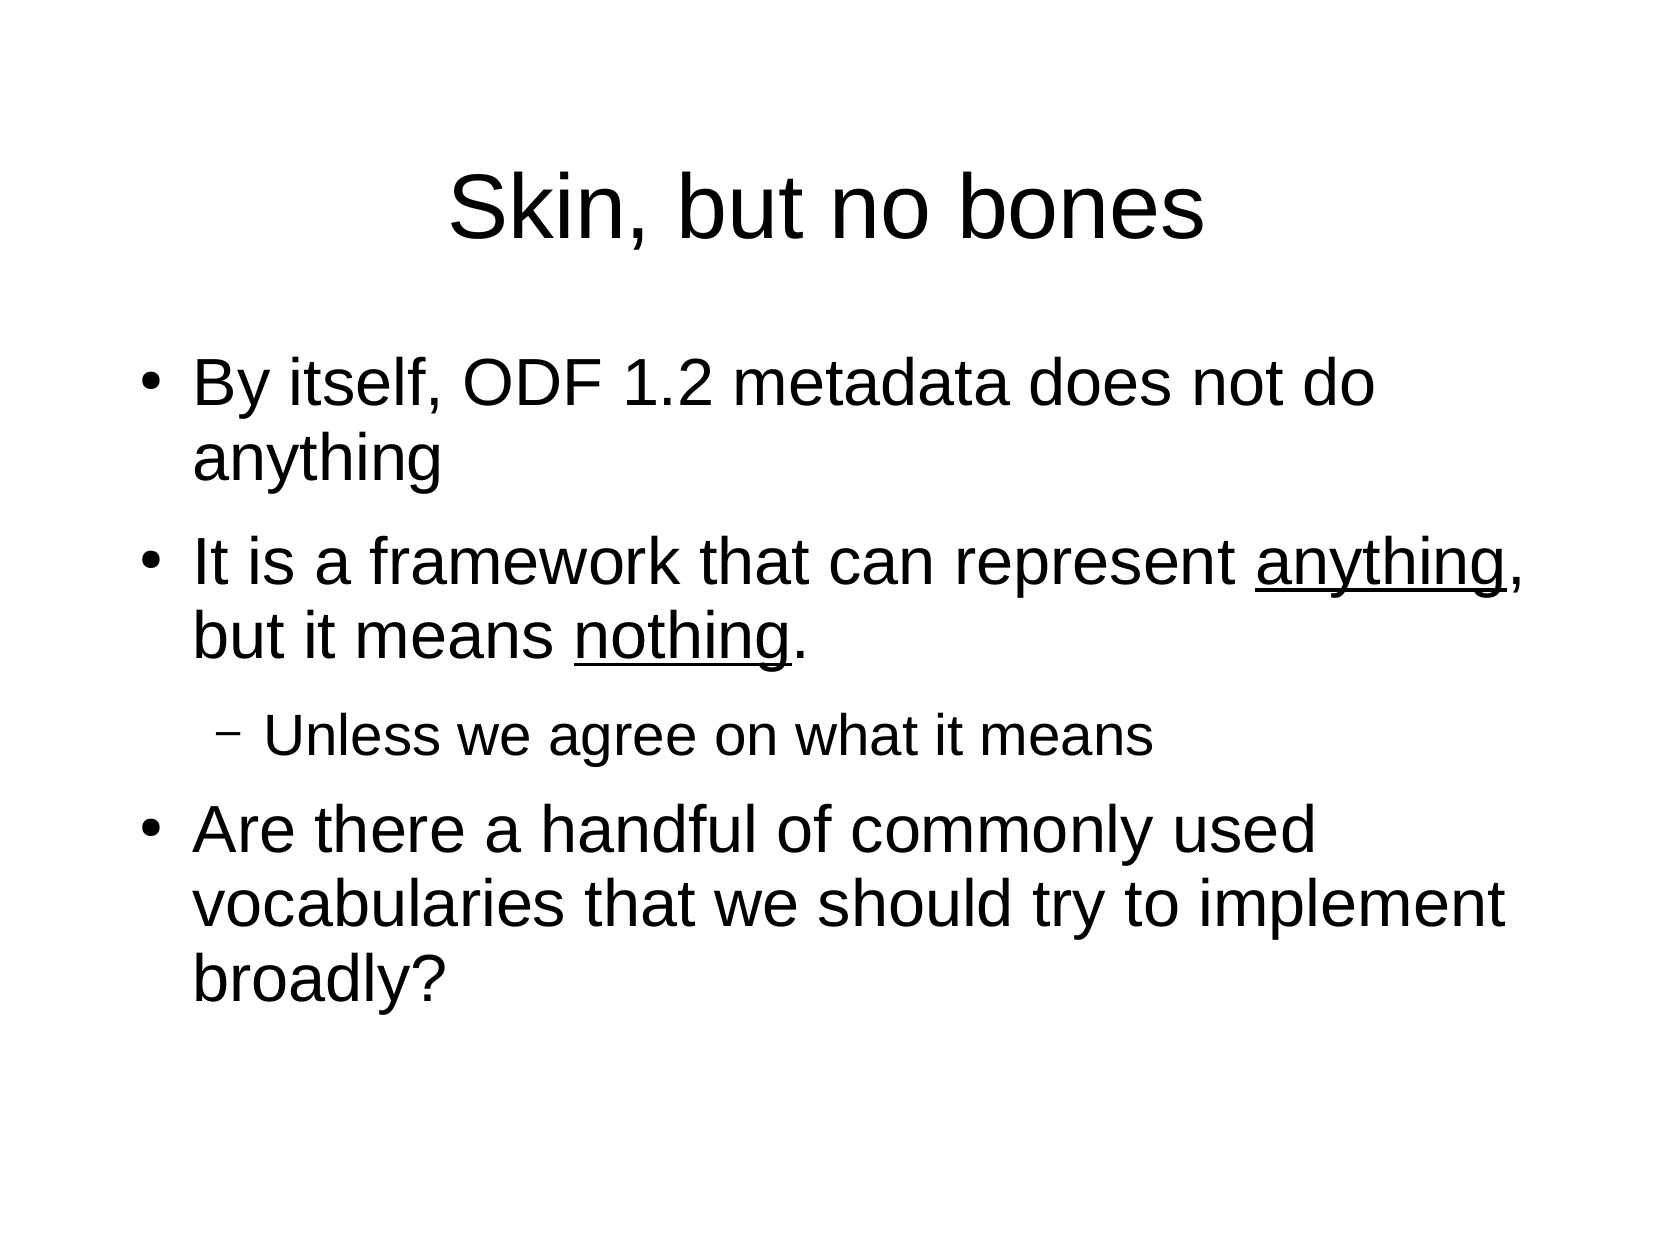

# Skin, but no bones
By itself, ODF 1.2 metadata does not do anything
It is a framework that can represent anything, but it means nothing.
Unless we agree on what it means
Are there a handful of commonly used vocabularies that we should try to implement broadly?